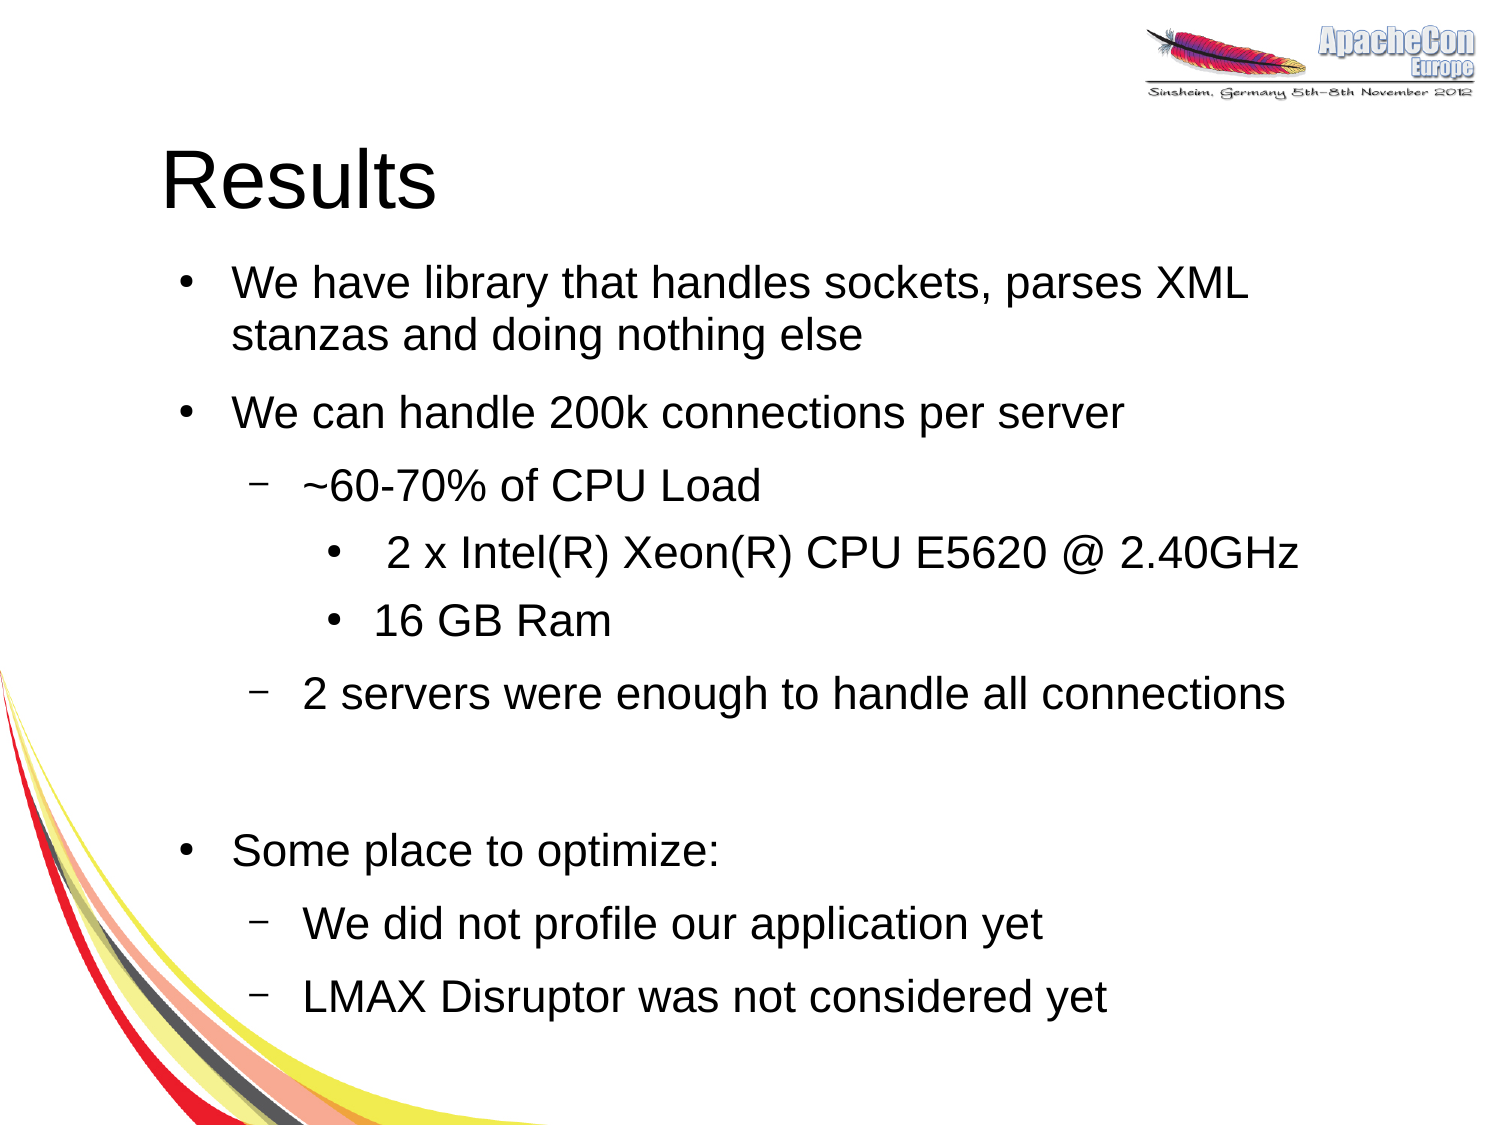

# Results
We have library that handles sockets, parses XML stanzas and doing nothing else
We can handle 200k connections per server
~60-70% of CPU Load
 2 x Intel(R) Xeon(R) CPU E5620 @ 2.40GHz
16 GB Ram
2 servers were enough to handle all connections
Some place to optimize:
We did not profile our application yet
LMAX Disruptor was not considered yet